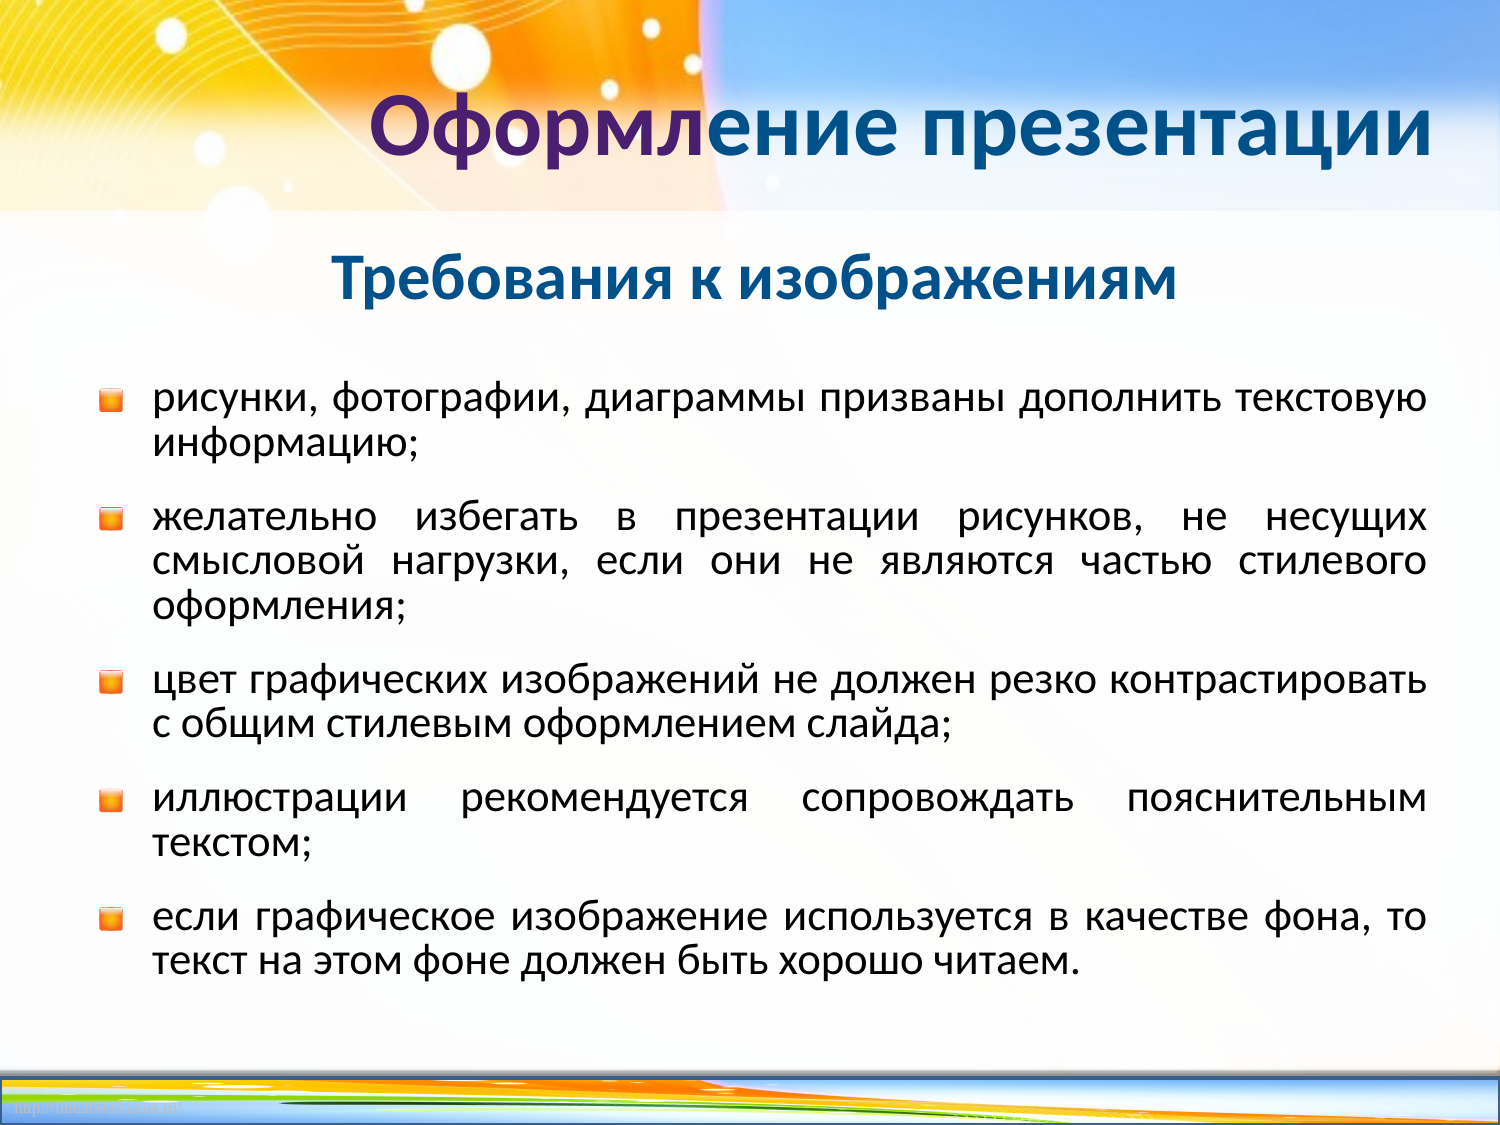

# Оформление презентации
Требования к изображениям
рисунки, фотографии, диаграммы призваны дополнить текстовую информацию;
желательно избегать в презентации рисунков, не несущих смысловой нагрузки, если они не являются частью стилевого оформления;
цвет графических изображений не должен резко контрастировать с общим стилевым оформлением слайда;
иллюстрации рекомендуется сопровождать пояснительным текстом;
если графическое изображение используется в качестве фона, то текст на этом фоне должен быть хорошо читаем.